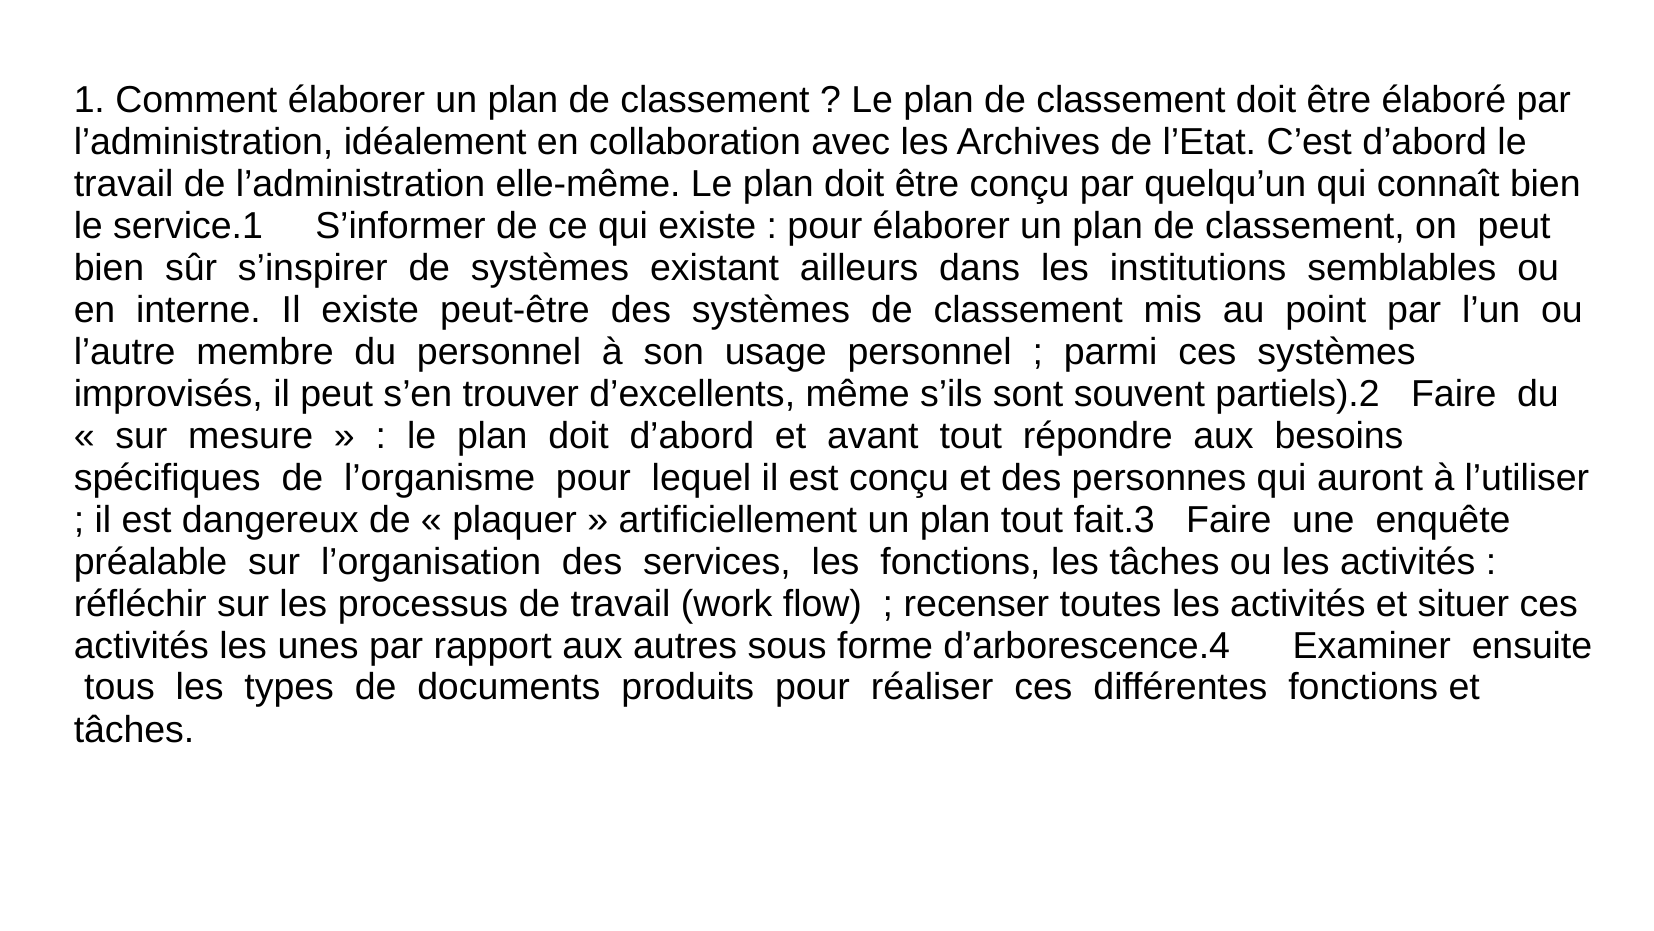

1. Comment élaborer un plan de classement ? Le plan de classement doit être élaboré par l’administration, idéalement en collaboration avec les Archives de l’Etat. C’est d’abord le travail de l’administration elle-même. Le plan doit être conçu par quelqu’un qui connaît bien le service.1 S’informer de ce qui existe : pour élaborer un plan de classement, on peut bien sûr s’inspirer de systèmes existant ailleurs dans les institutions semblables ou en interne. Il existe peut-être des systèmes de classement mis au point par l’un ou l’autre membre du personnel à son usage personnel ; parmi ces systèmes improvisés, il peut s’en trouver d’excellents, même s’ils sont souvent partiels).2 Faire du « sur mesure » : le plan doit d’abord et avant tout répondre aux besoins spécifiques de l’organisme pour lequel il est conçu et des personnes qui auront à l’utiliser ; il est dangereux de « plaquer » artificiellement un plan tout fait.3 Faire une enquête préalable sur l’organisation des services, les fonctions, les tâches ou les activités : réfléchir sur les processus de travail (work flow) ; recenser toutes les activités et situer ces activités les unes par rapport aux autres sous forme d’arborescence.4 Examiner ensuite tous les types de documents produits pour réaliser ces différentes fonctions et tâches.